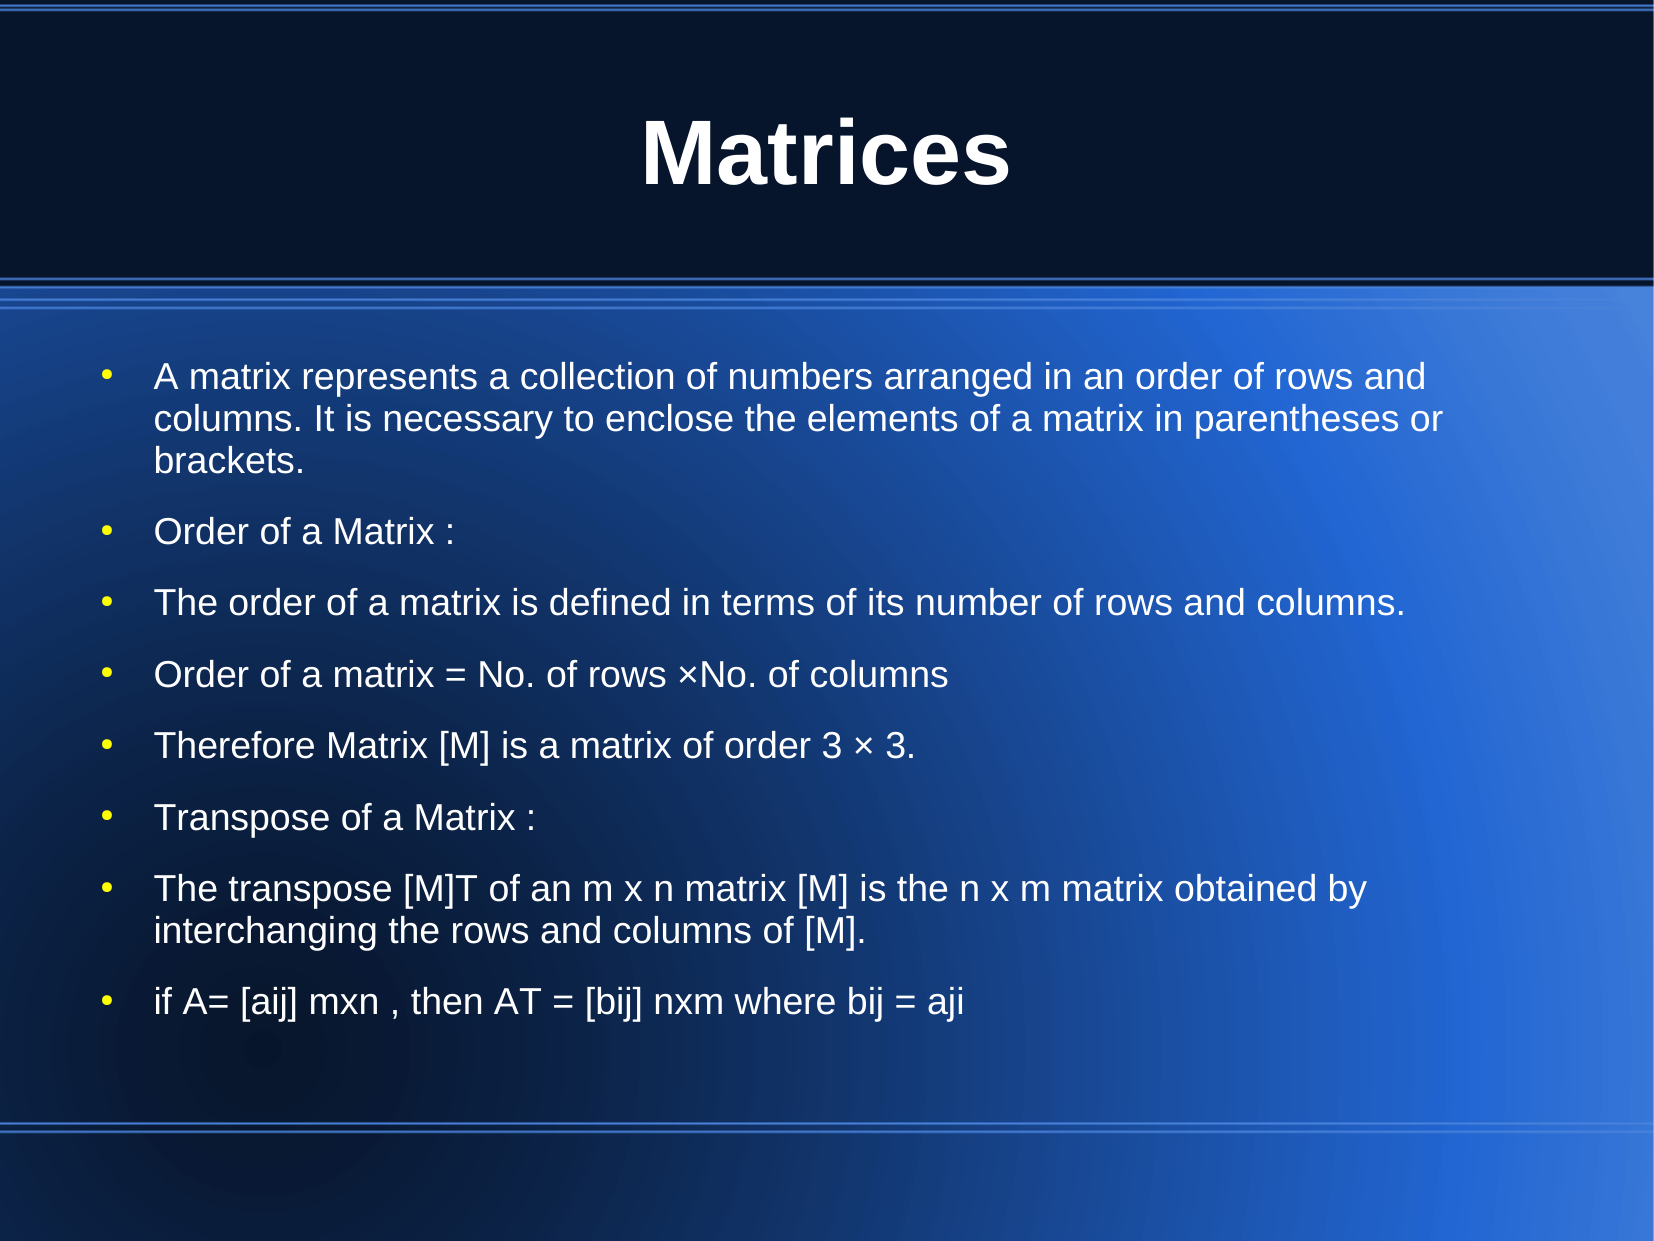

# Matrices
A matrix represents a collection of numbers arranged in an order of rows and columns. It is necessary to enclose the elements of a matrix in parentheses or brackets.
Order of a Matrix :
The order of a matrix is defined in terms of its number of rows and columns.
Order of a matrix = No. of rows ×No. of columns
Therefore Matrix [M] is a matrix of order 3 × 3.
Transpose of a Matrix :
The transpose [M]T of an m x n matrix [M] is the n x m matrix obtained by interchanging the rows and columns of [M].
if A= [aij] mxn , then AT = [bij] nxm where bij = aji